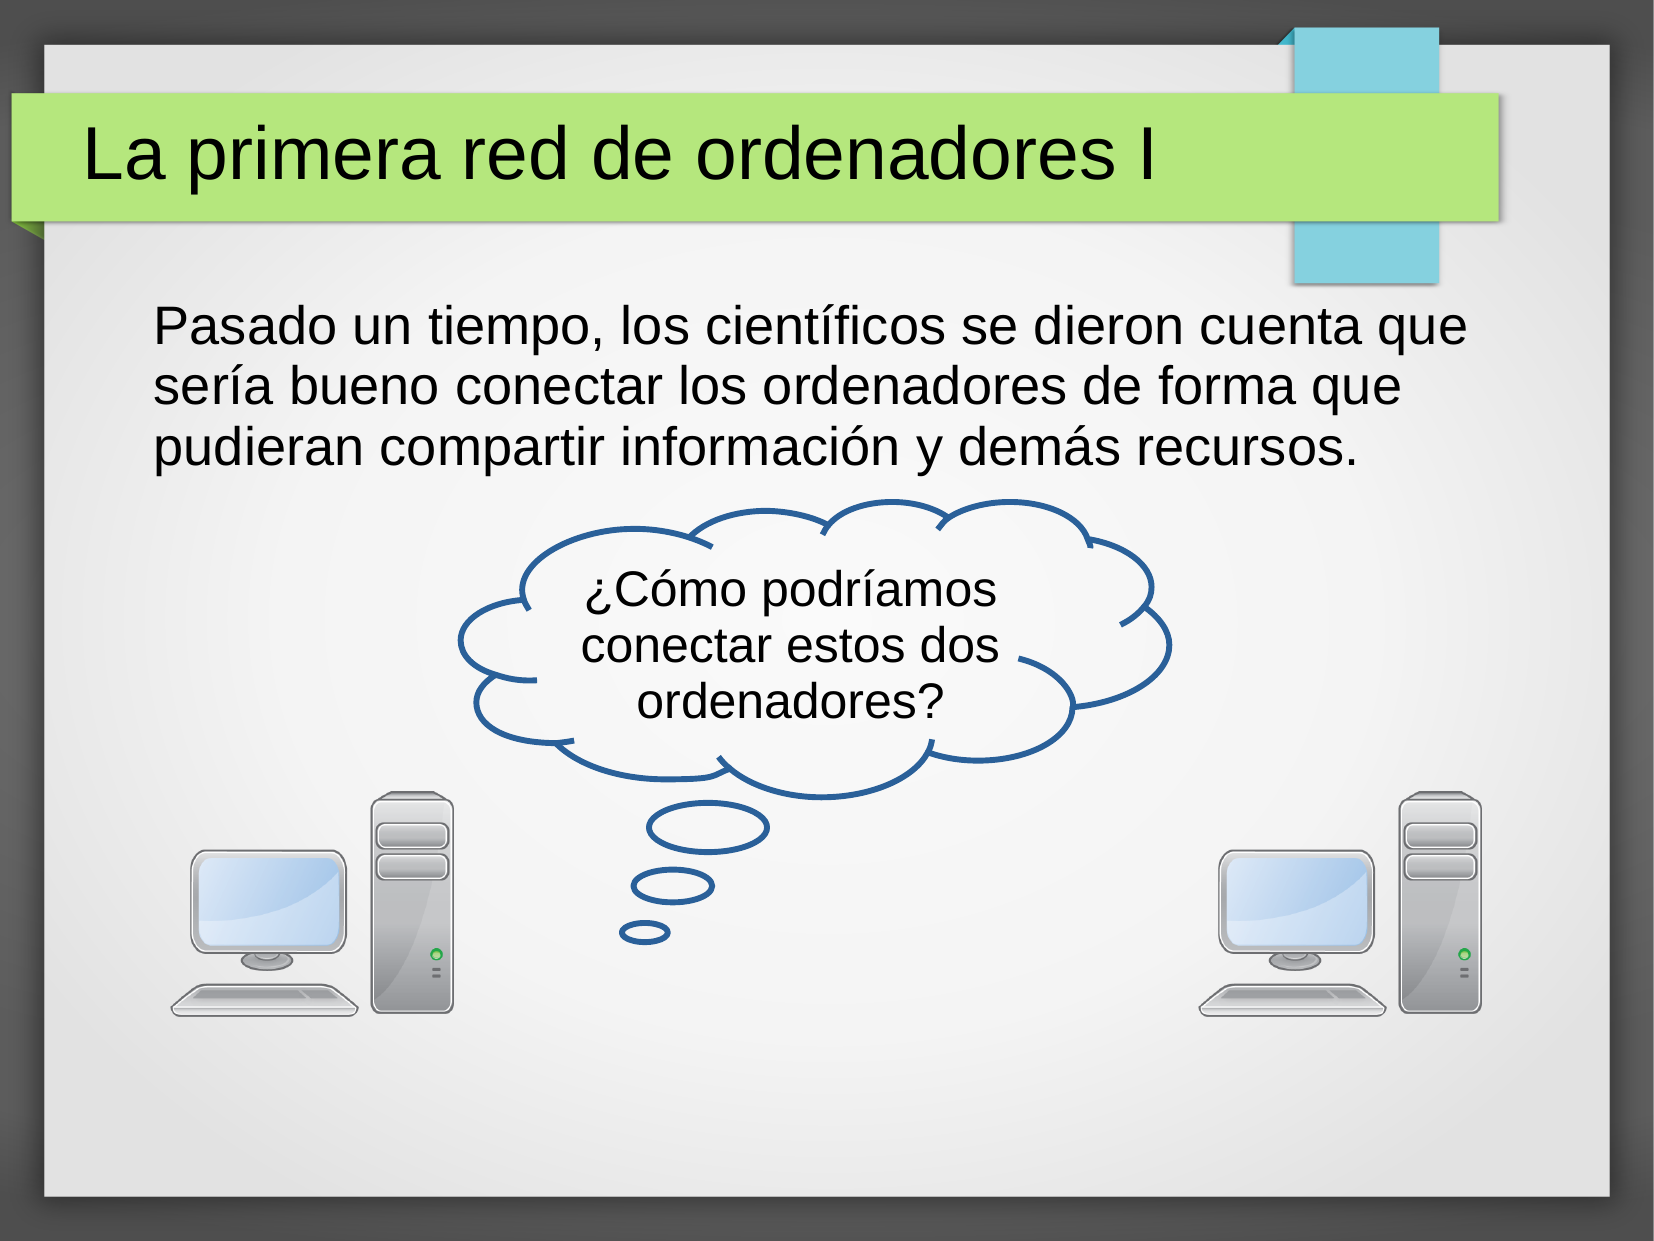

# La primera red de ordenadores I
Pasado un tiempo, los científicos se dieron cuenta que sería bueno conectar los ordenadores de forma que pudieran compartir información y demás recursos.
¿Cómo podríamos
conectar estos dos
ordenadores?